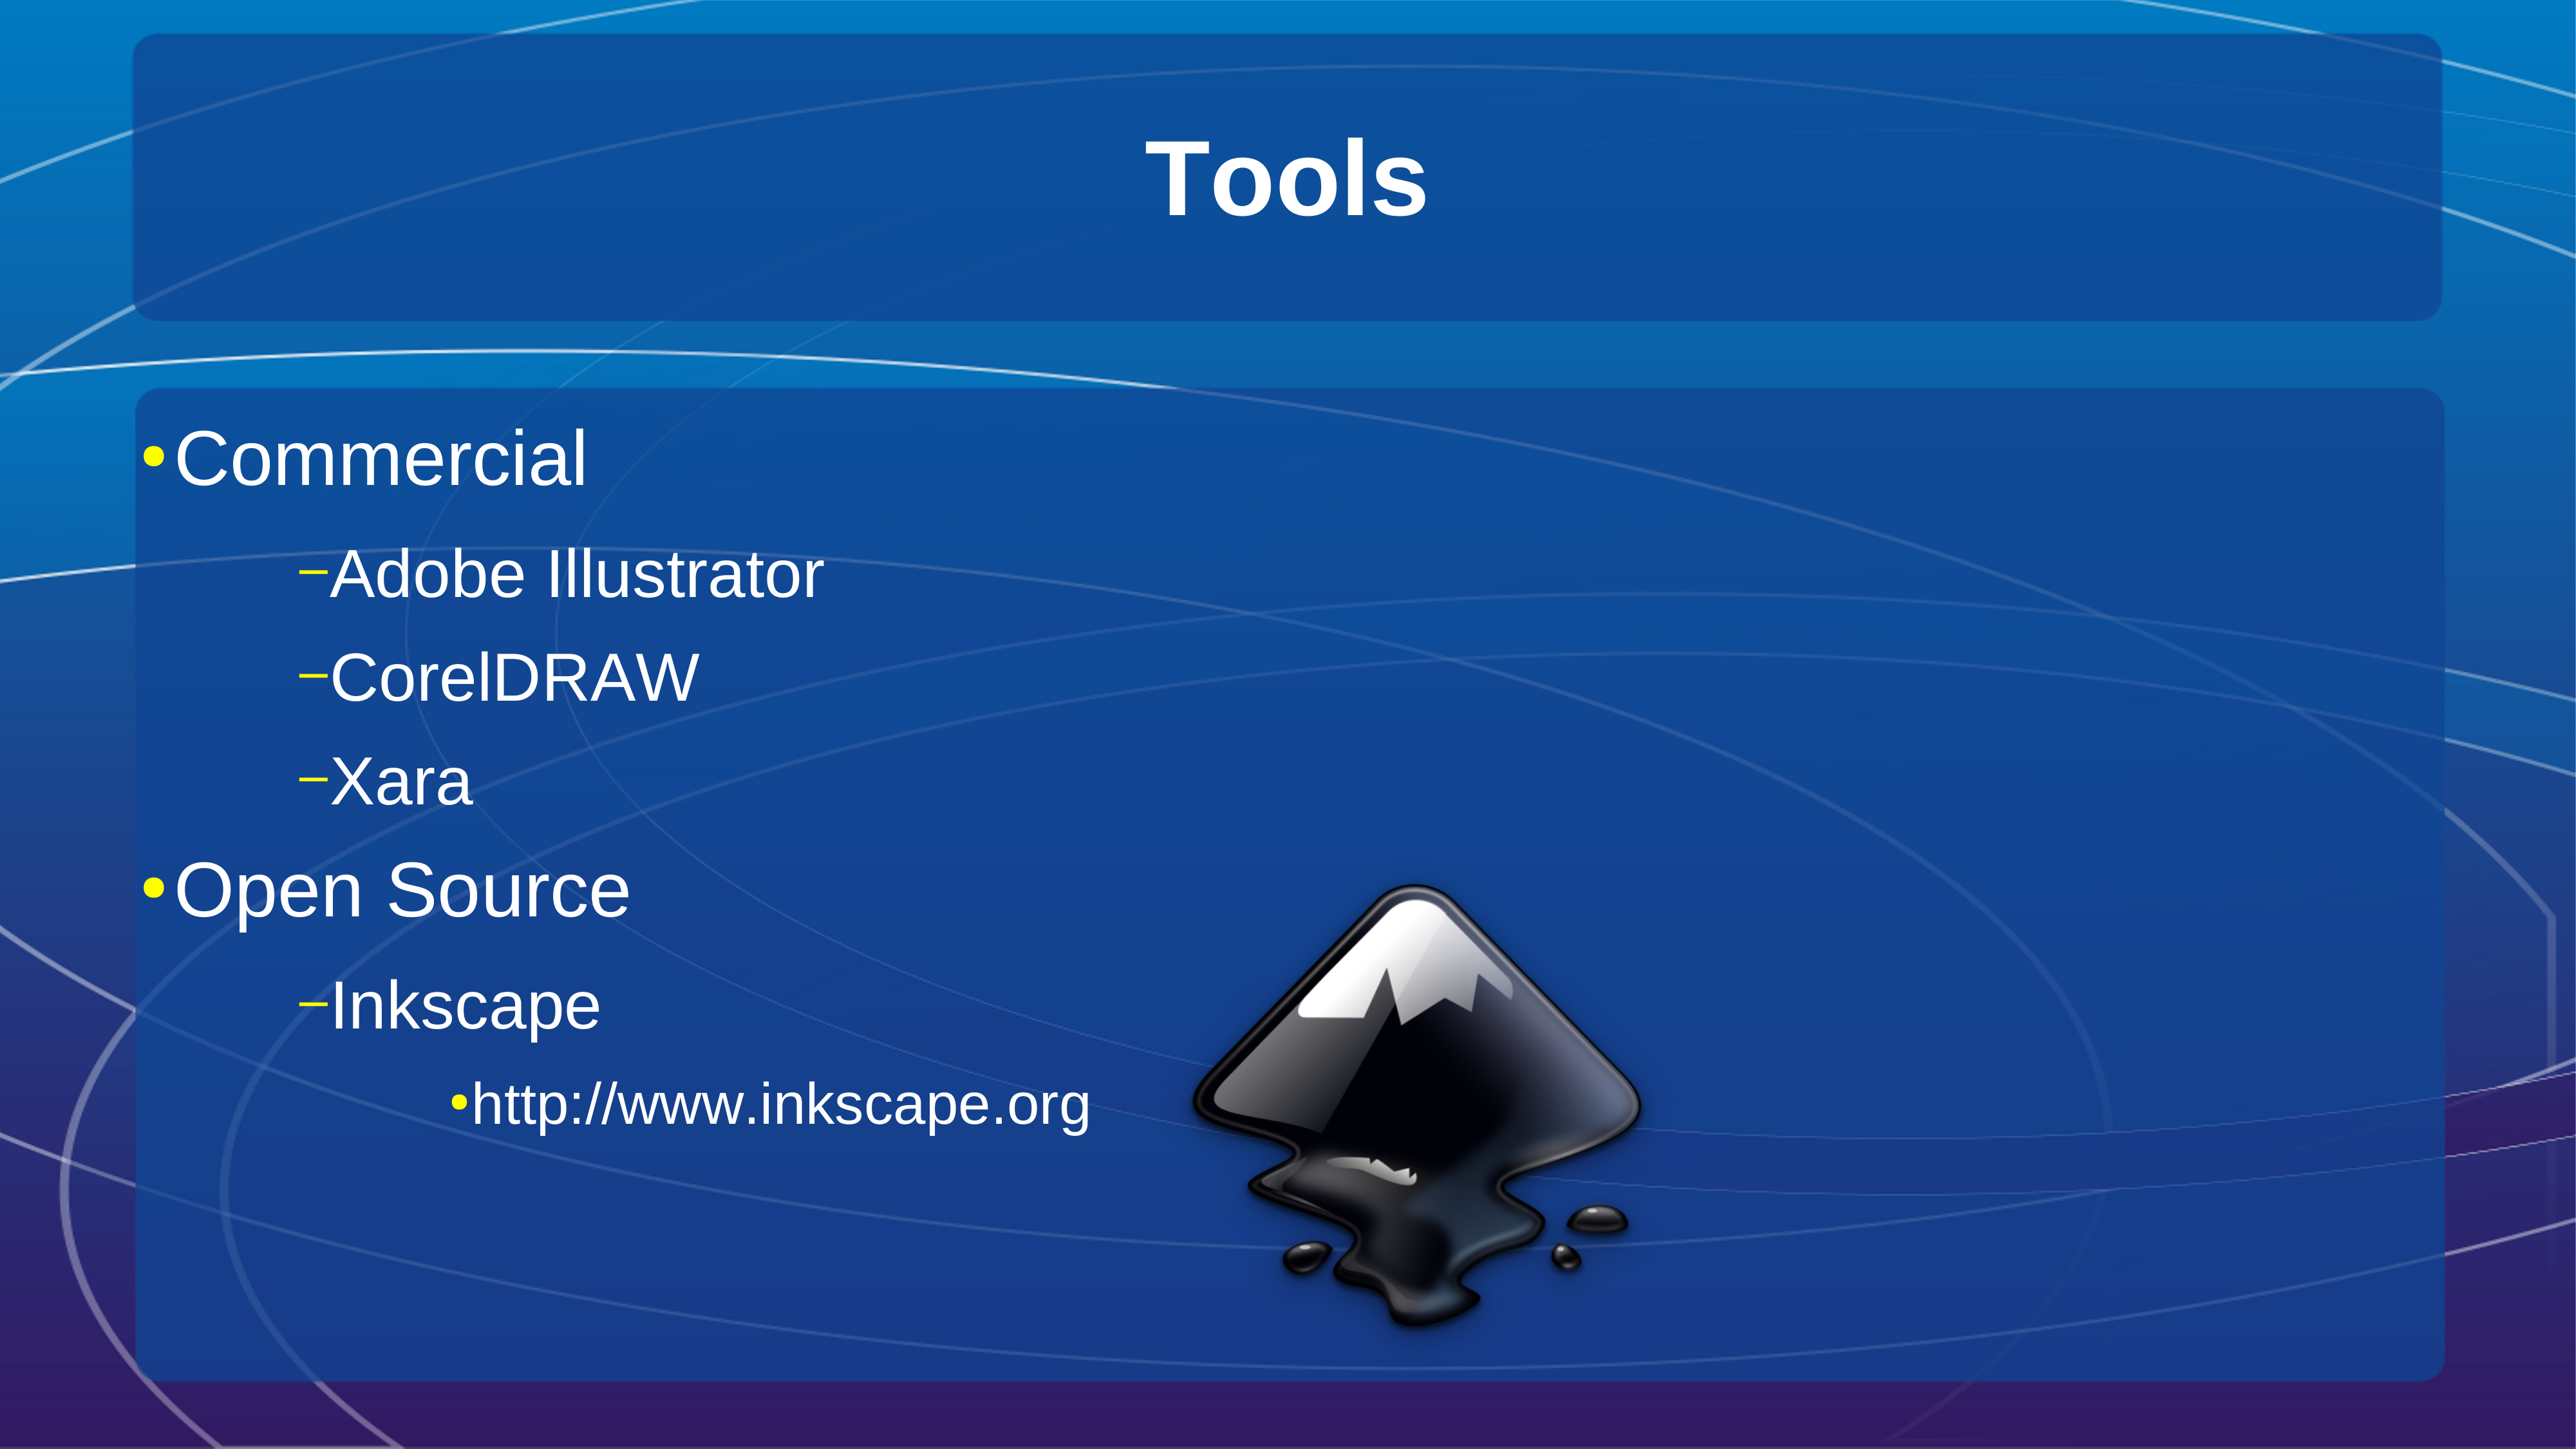

# Tools
Commercial
Adobe Illustrator
CorelDRAW
Xara
Open Source
Inkscape
http://www.inkscape.org